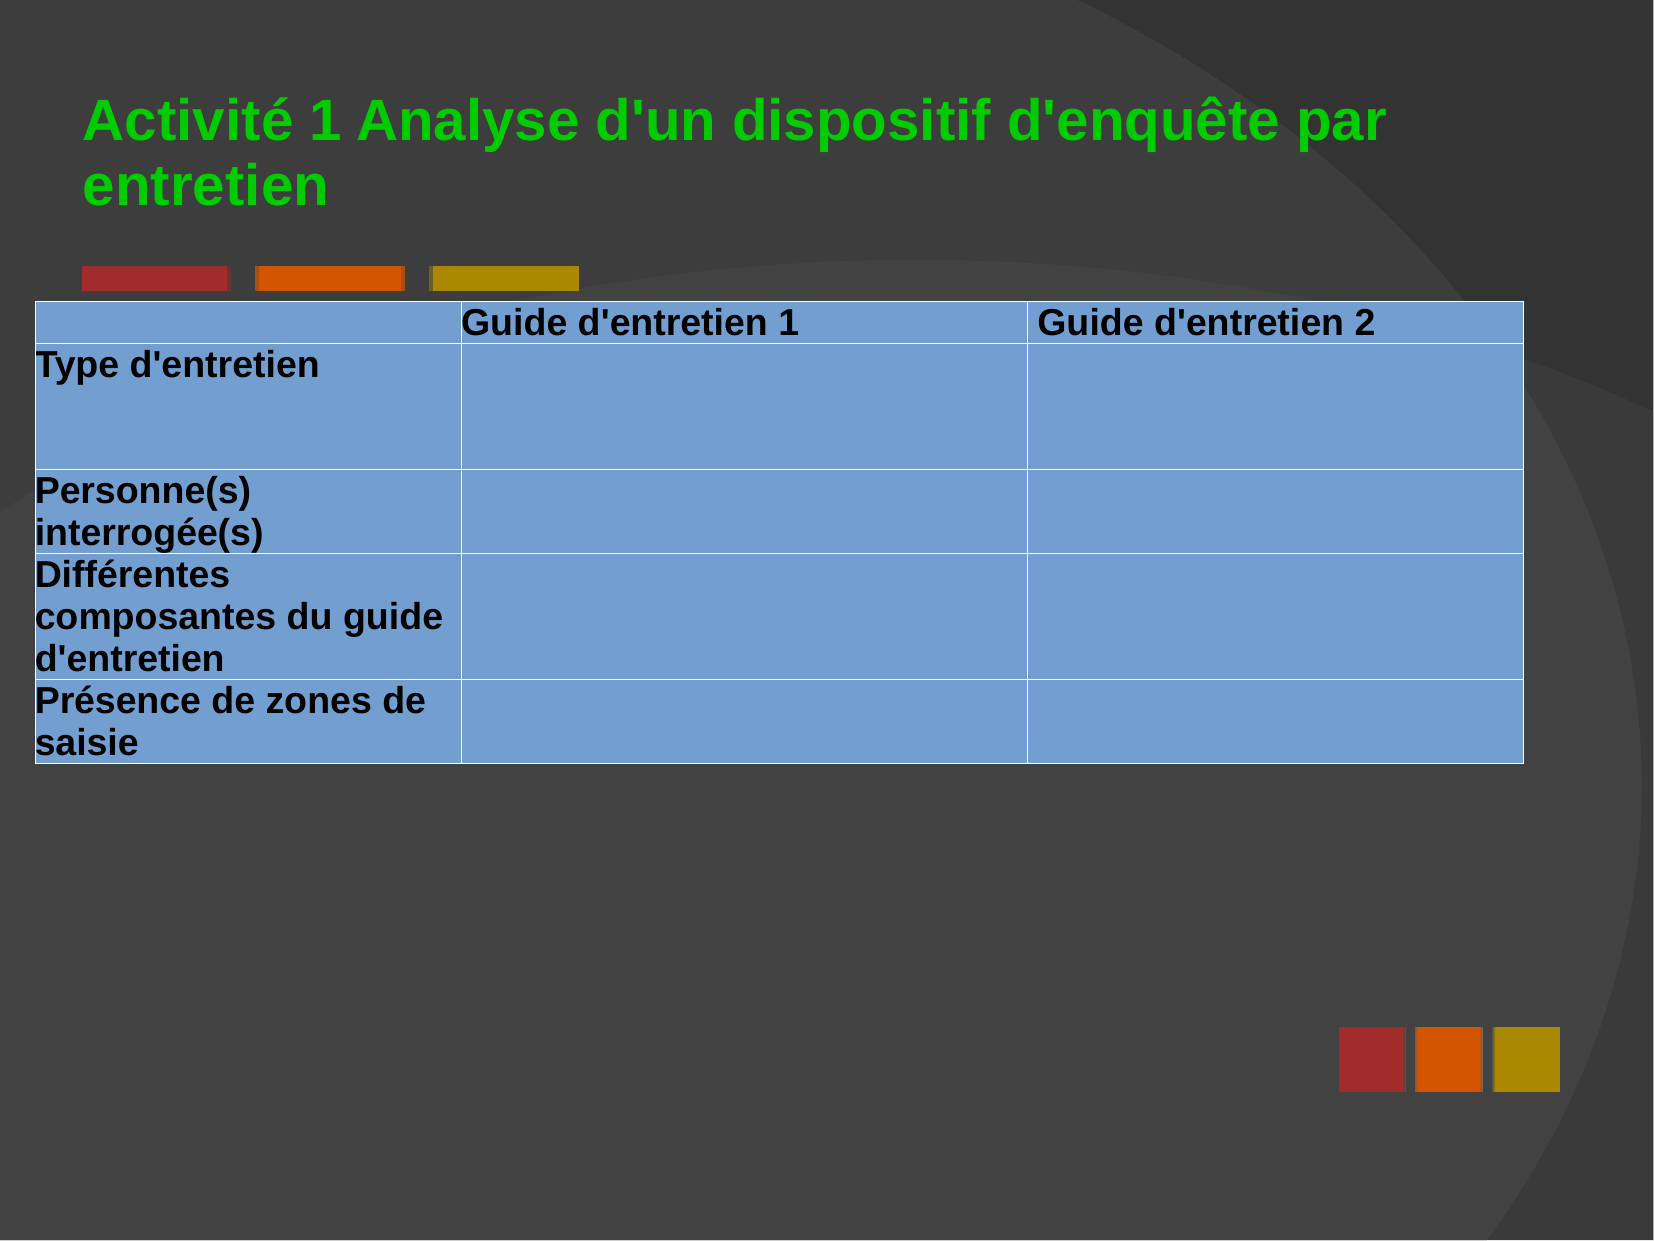

# Activité 1 Analyse d'un dispositif d'enquête par entretien
| | Guide d'entretien 1 | Guide d'entretien 2 |
| --- | --- | --- |
| Type d'entretien | | |
| Personne(s) interrogée(s) | | |
| Différentes composantes du guide d'entretien | | |
| Présence de zones de saisie | | |